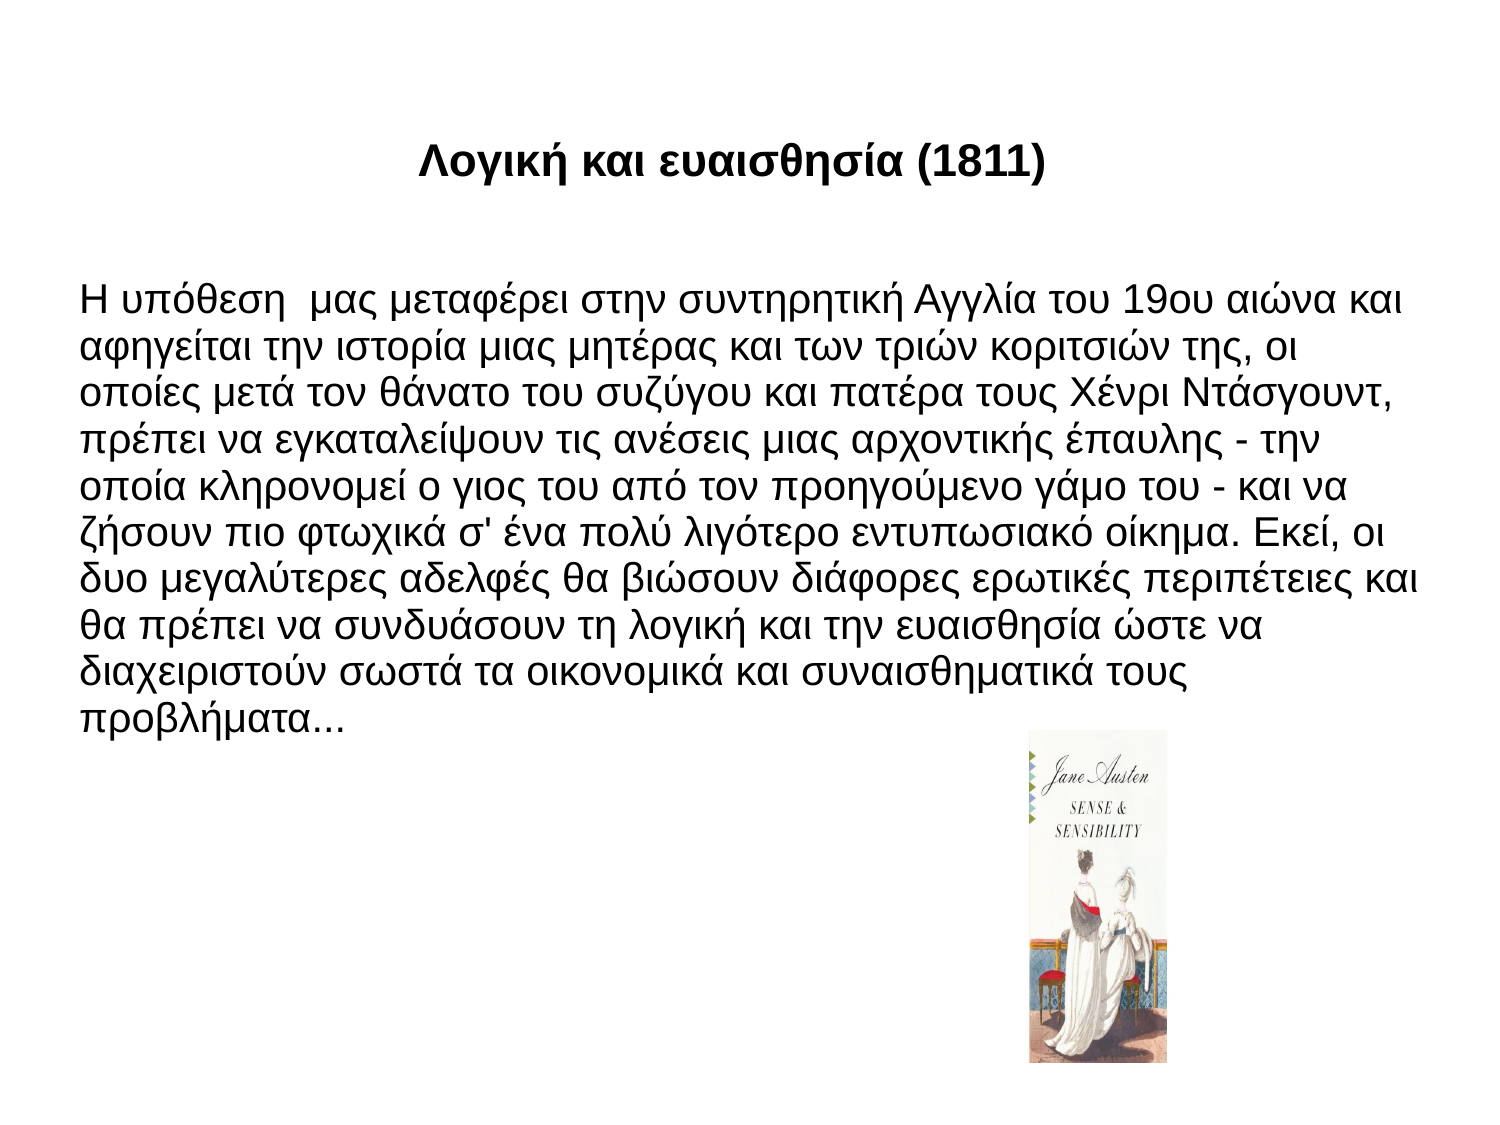

# Λογική και ευαισθησία (1811)
Η υπόθεση μας μεταφέρει στην συντηρητική Αγγλία του 19ου αιώνα και αφηγείται την ιστορία μιας μητέρας και των τριών κοριτσιών της, οι οποίες μετά τον θάνατο του συζύγου και πατέρα τους Χένρι Ντάσγουντ, πρέπει να εγκαταλείψουν τις ανέσεις μιας αρχοντικής έπαυλης - την οποία κληρονομεί ο γιος του από τον προηγούμενο γάμο του - και να ζήσουν πιο φτωχικά σ' ένα πολύ λιγότερο εντυπωσιακό οίκημα. Εκεί, οι δυο μεγαλύτερες αδελφές θα βιώσουν διάφορες ερωτικές περιπέτειες και θα πρέπει να συνδυάσουν τη λογική και την ευαισθησία ώστε να διαχειριστούν σωστά τα οικονομικά και συναισθηματικά τους προβλήματα...